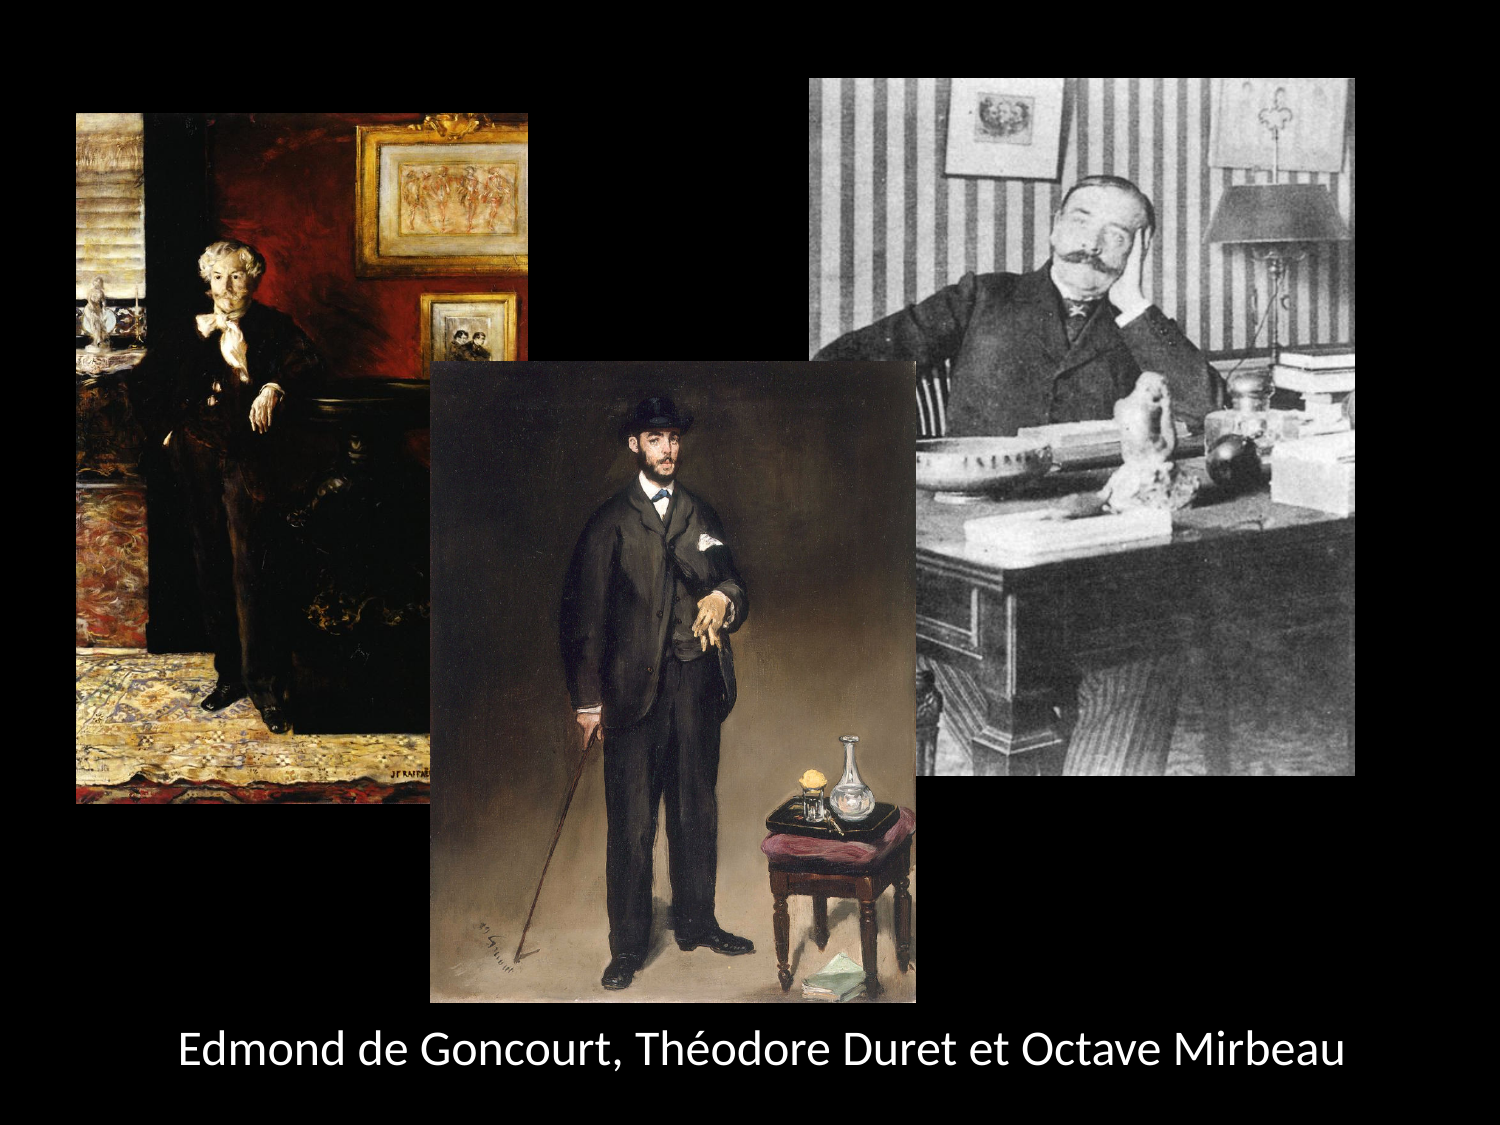

# Edmond de Goncourt, Théodore Duret et Octave Mirbeau